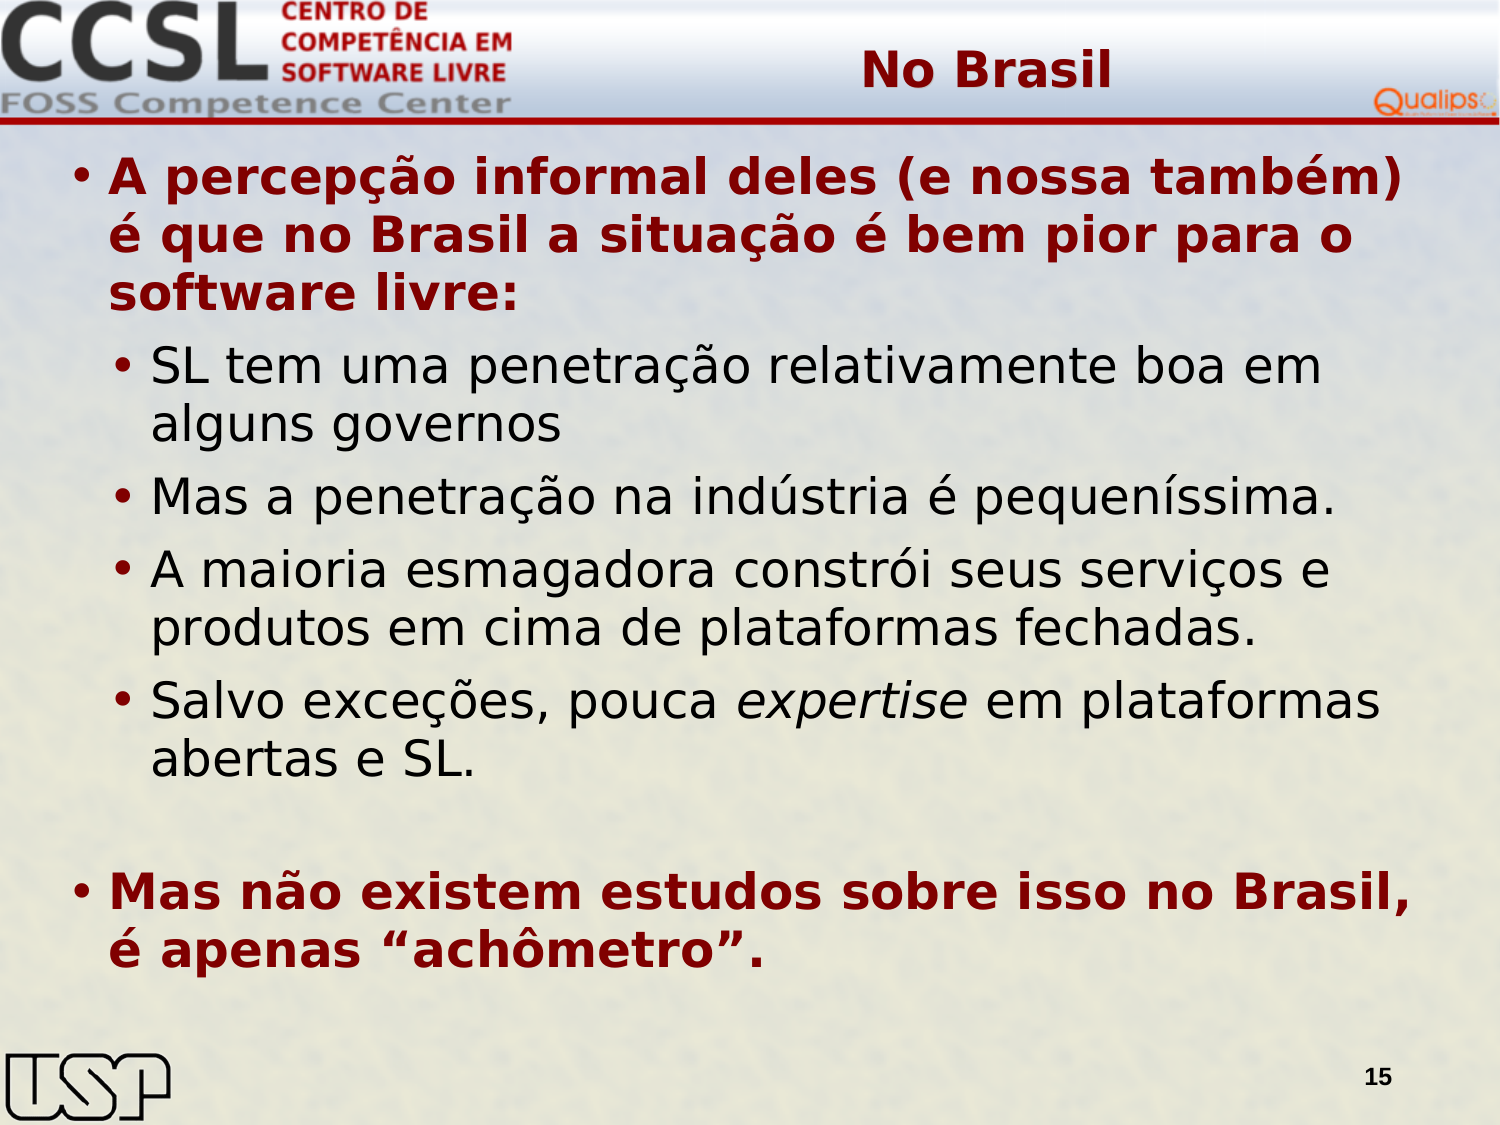

# No Brasil
A percepção informal deles (e nossa também) é que no Brasil a situação é bem pior para o software livre:
SL tem uma penetração relativamente boa em alguns governos
Mas a penetração na indústria é pequeníssima.
A maioria esmagadora constrói seus serviços e produtos em cima de plataformas fechadas.
Salvo exceções, pouca expertise em plataformas abertas e SL.
Mas não existem estudos sobre isso no Brasil, é apenas “achômetro”.